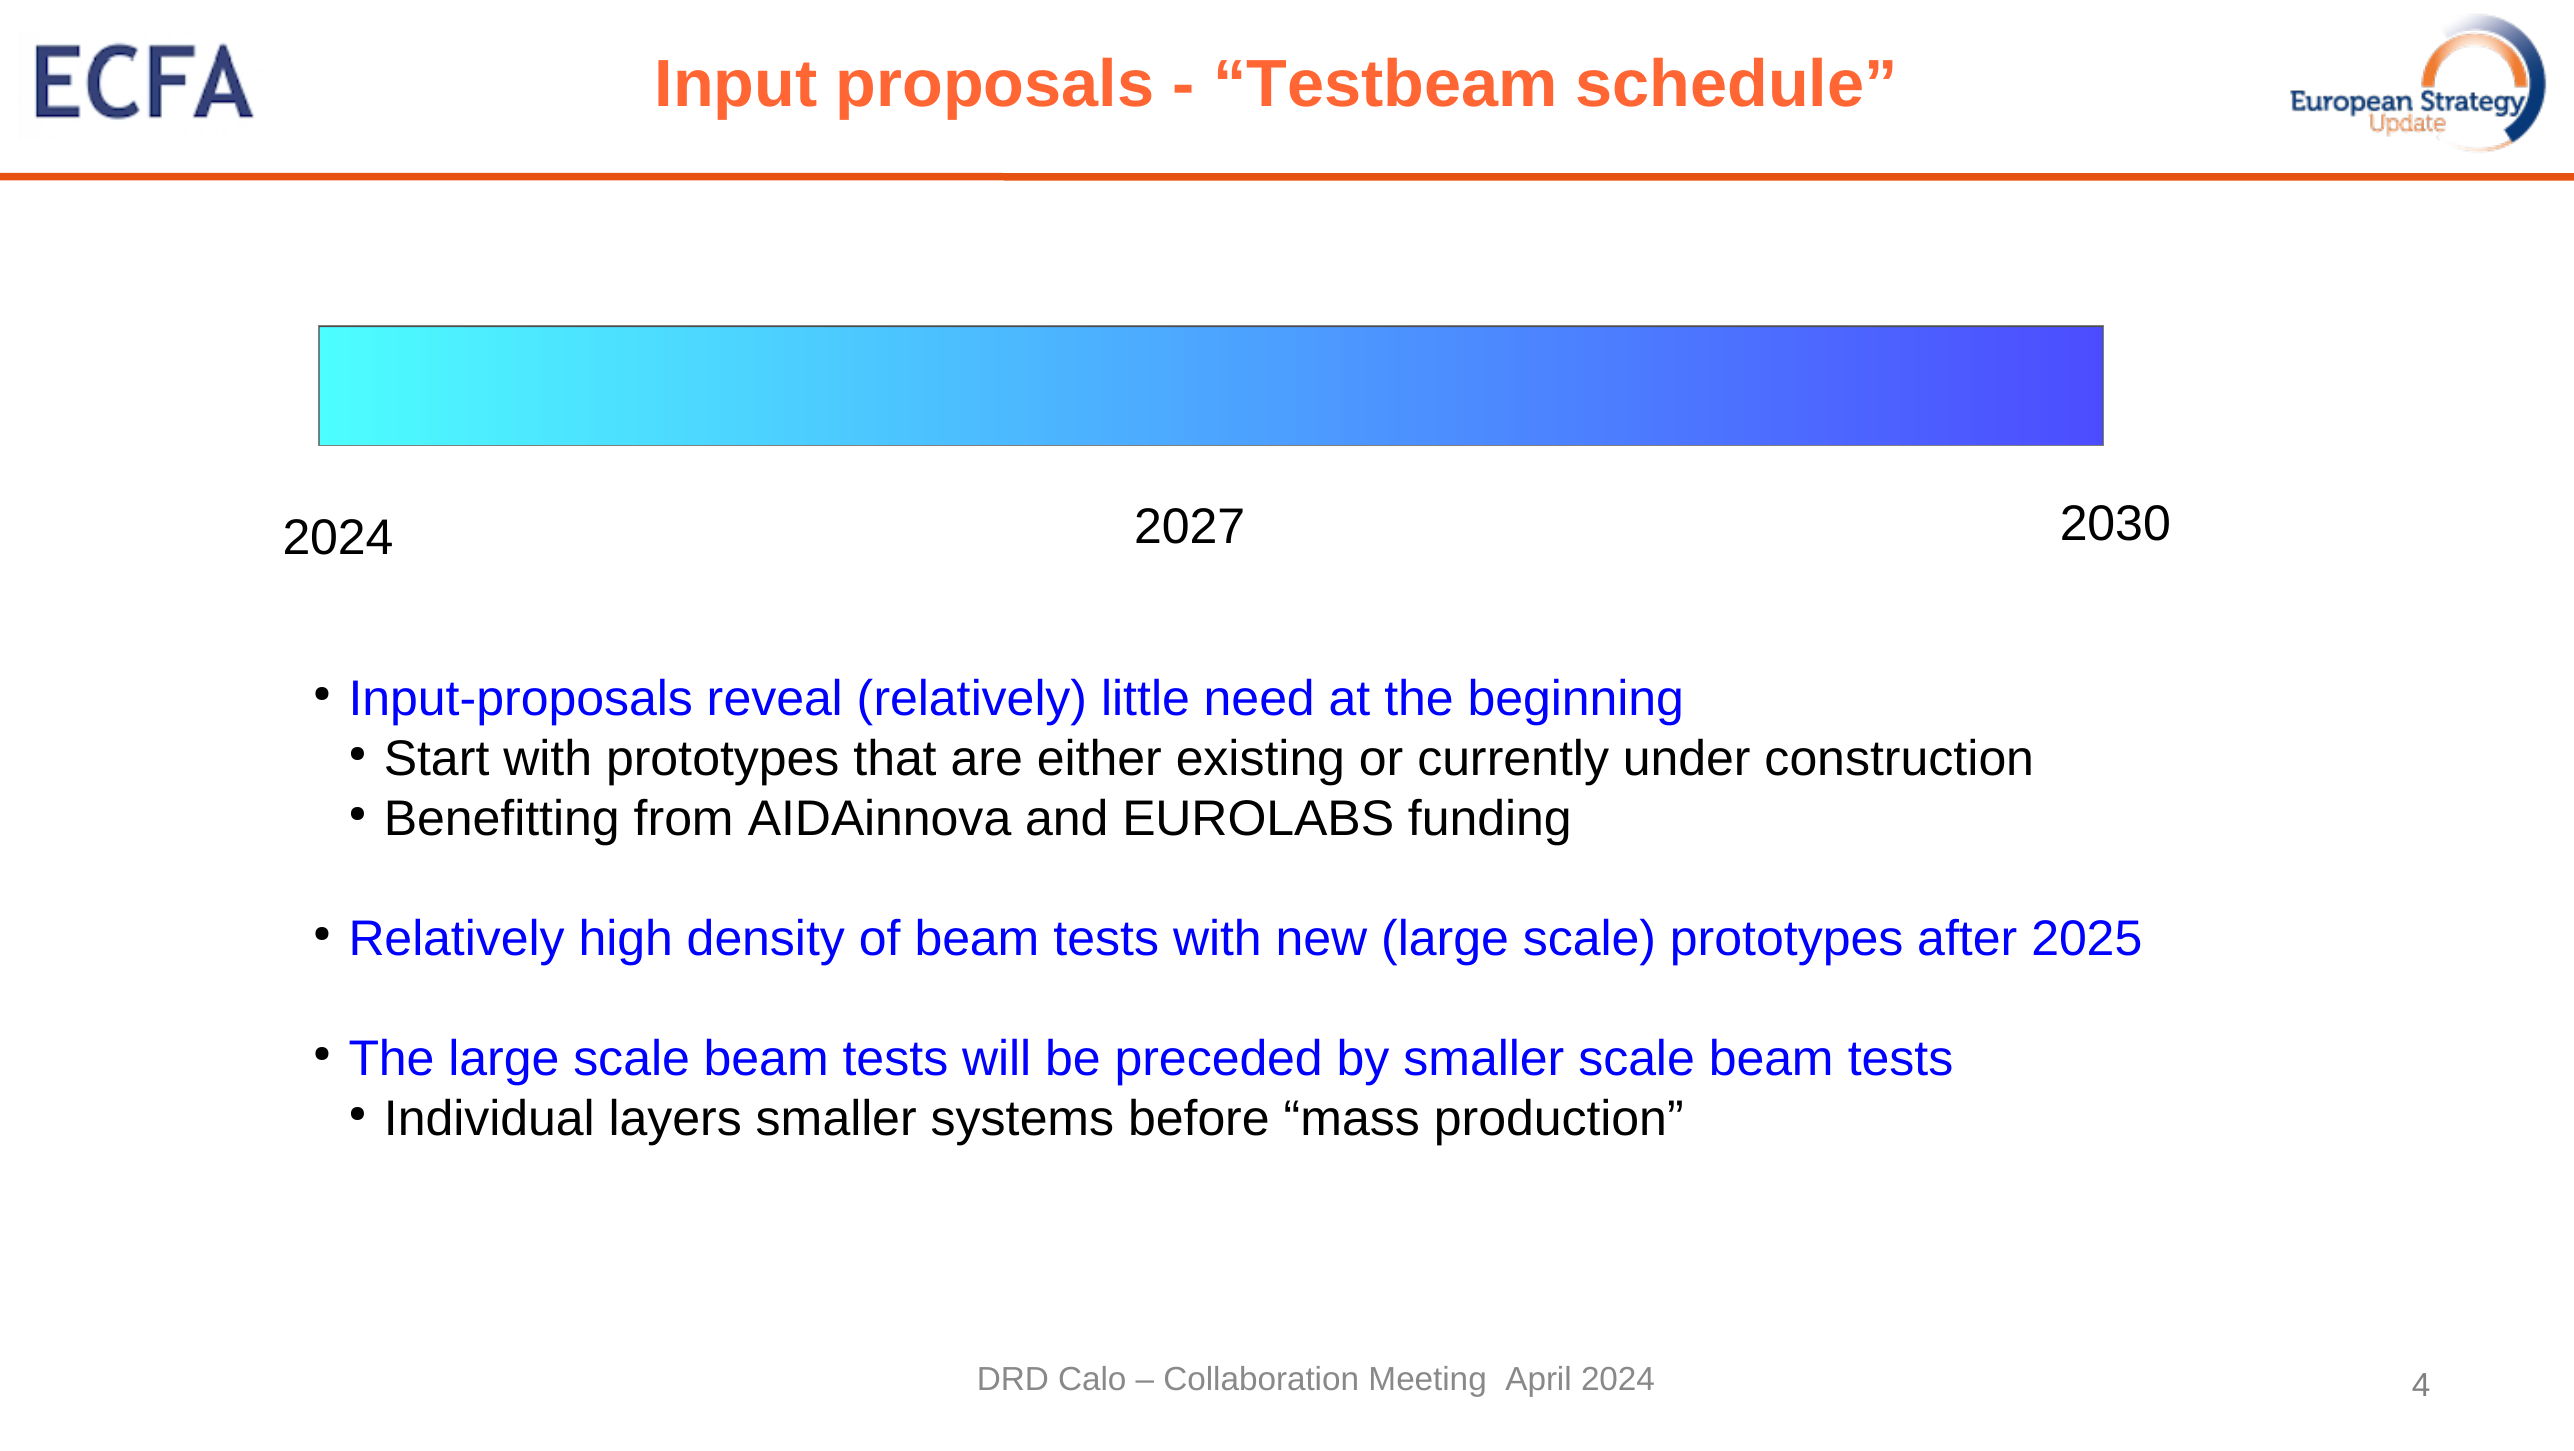

# Input proposals - “Testbeam schedule”
2030
2027
2024
Input-proposals reveal (relatively) little need at the beginning
Start with prototypes that are either existing or currently under construction
Benefitting from AIDAinnova and EUROLABS funding
Relatively high density of beam tests with new (large scale) prototypes after 2025
The large scale beam tests will be preceded by smaller scale beam tests
Individual layers smaller systems before “mass production”
4